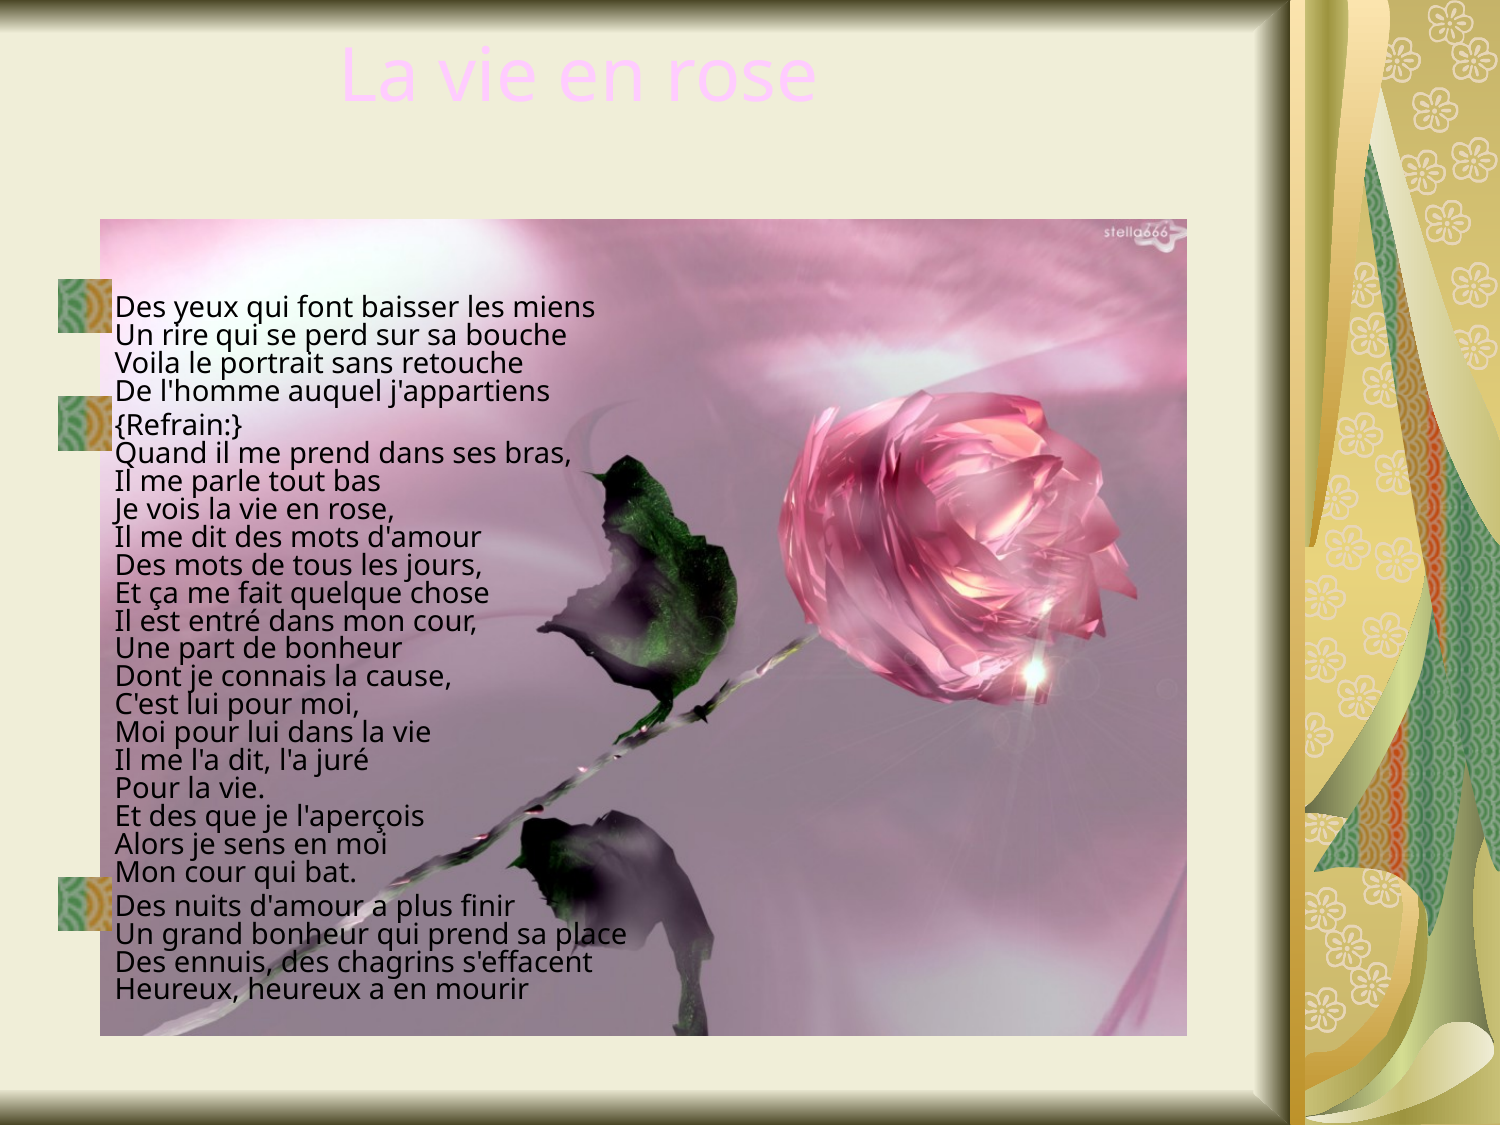

La vie en rose
#
Des yeux qui font baisser les miens
Un rire qui se perd sur sa bouche
Voila le portrait sans retouche
De l'homme auquel j'appartiens
{Refrain:}
Quand il me prend dans ses bras,
Il me parle tout bas
Je vois la vie en rose,
Il me dit des mots d'amour
Des mots de tous les jours,
Et ça me fait quelque chose
Il est entré dans mon cour,
Une part de bonheur
Dont je connais la cause,
C'est lui pour moi,
Moi pour lui dans la vie
Il me l'a dit, l'a juré
Pour la vie.
Et des que je l'aperçois
Alors je sens en moi
Mon cour qui bat.
Des nuits d'amour a plus finir
Un grand bonheur qui prend sa place
Des ennuis, des chagrins s'effacent
Heureux, heureux a en mourir